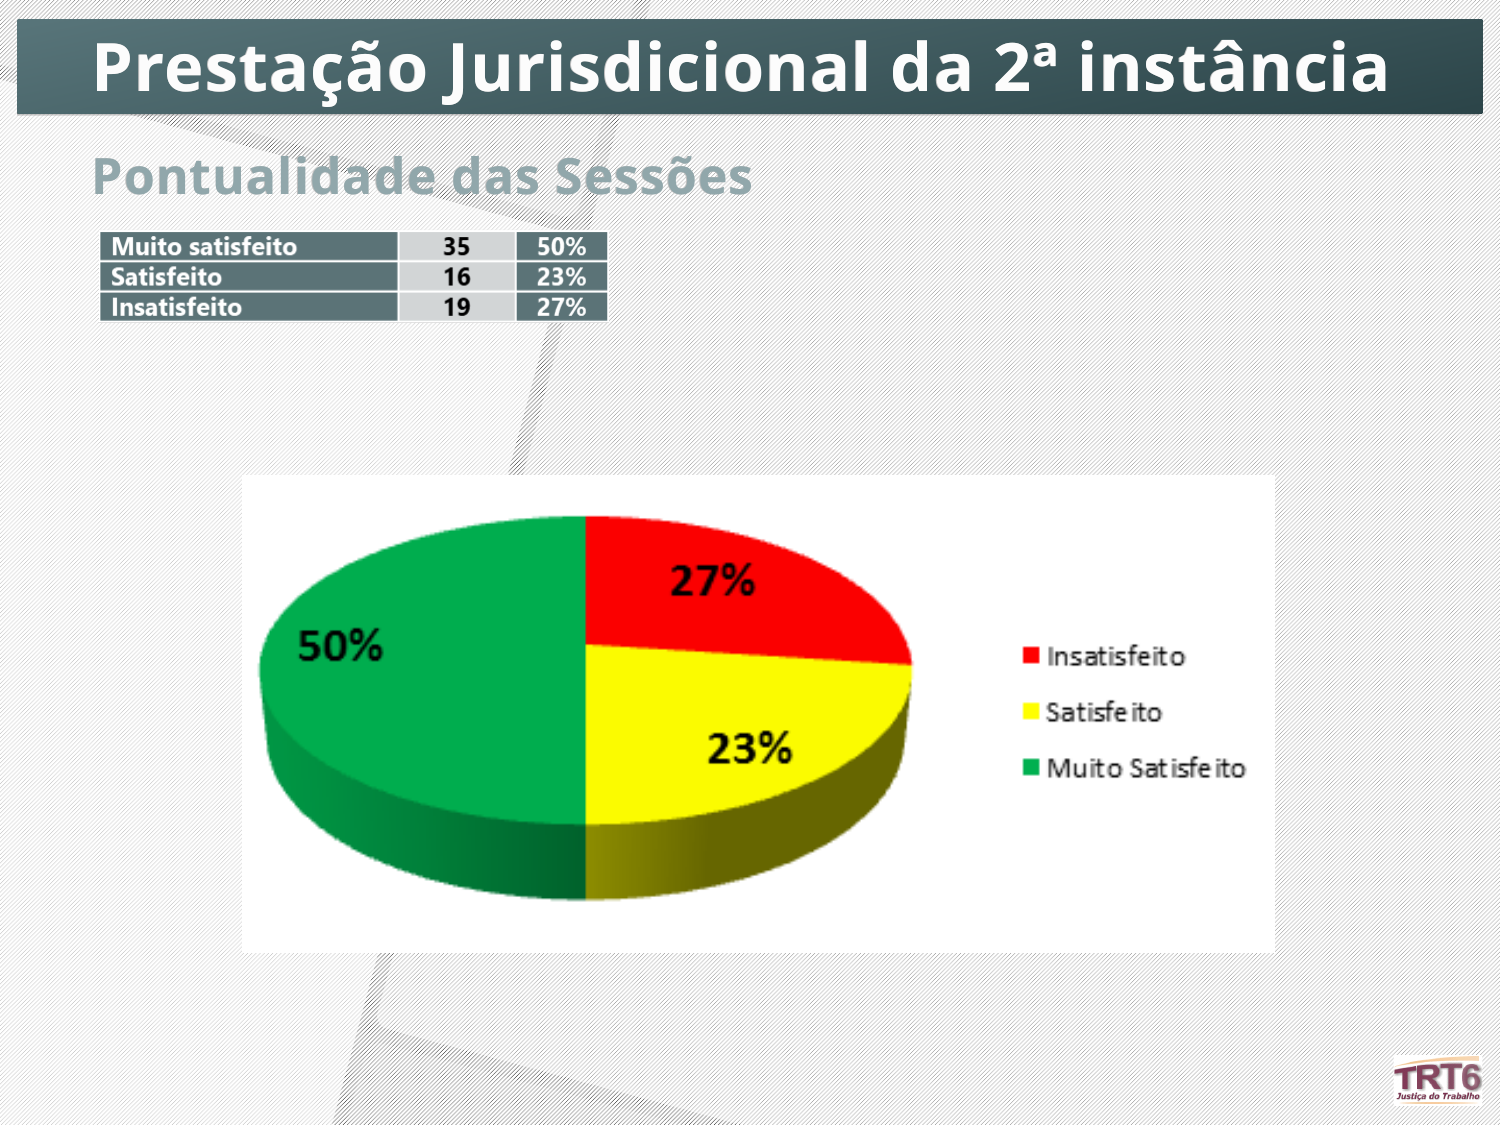

Prestação Jurisdicional da 2ª instância
Pontualidade das Sessões